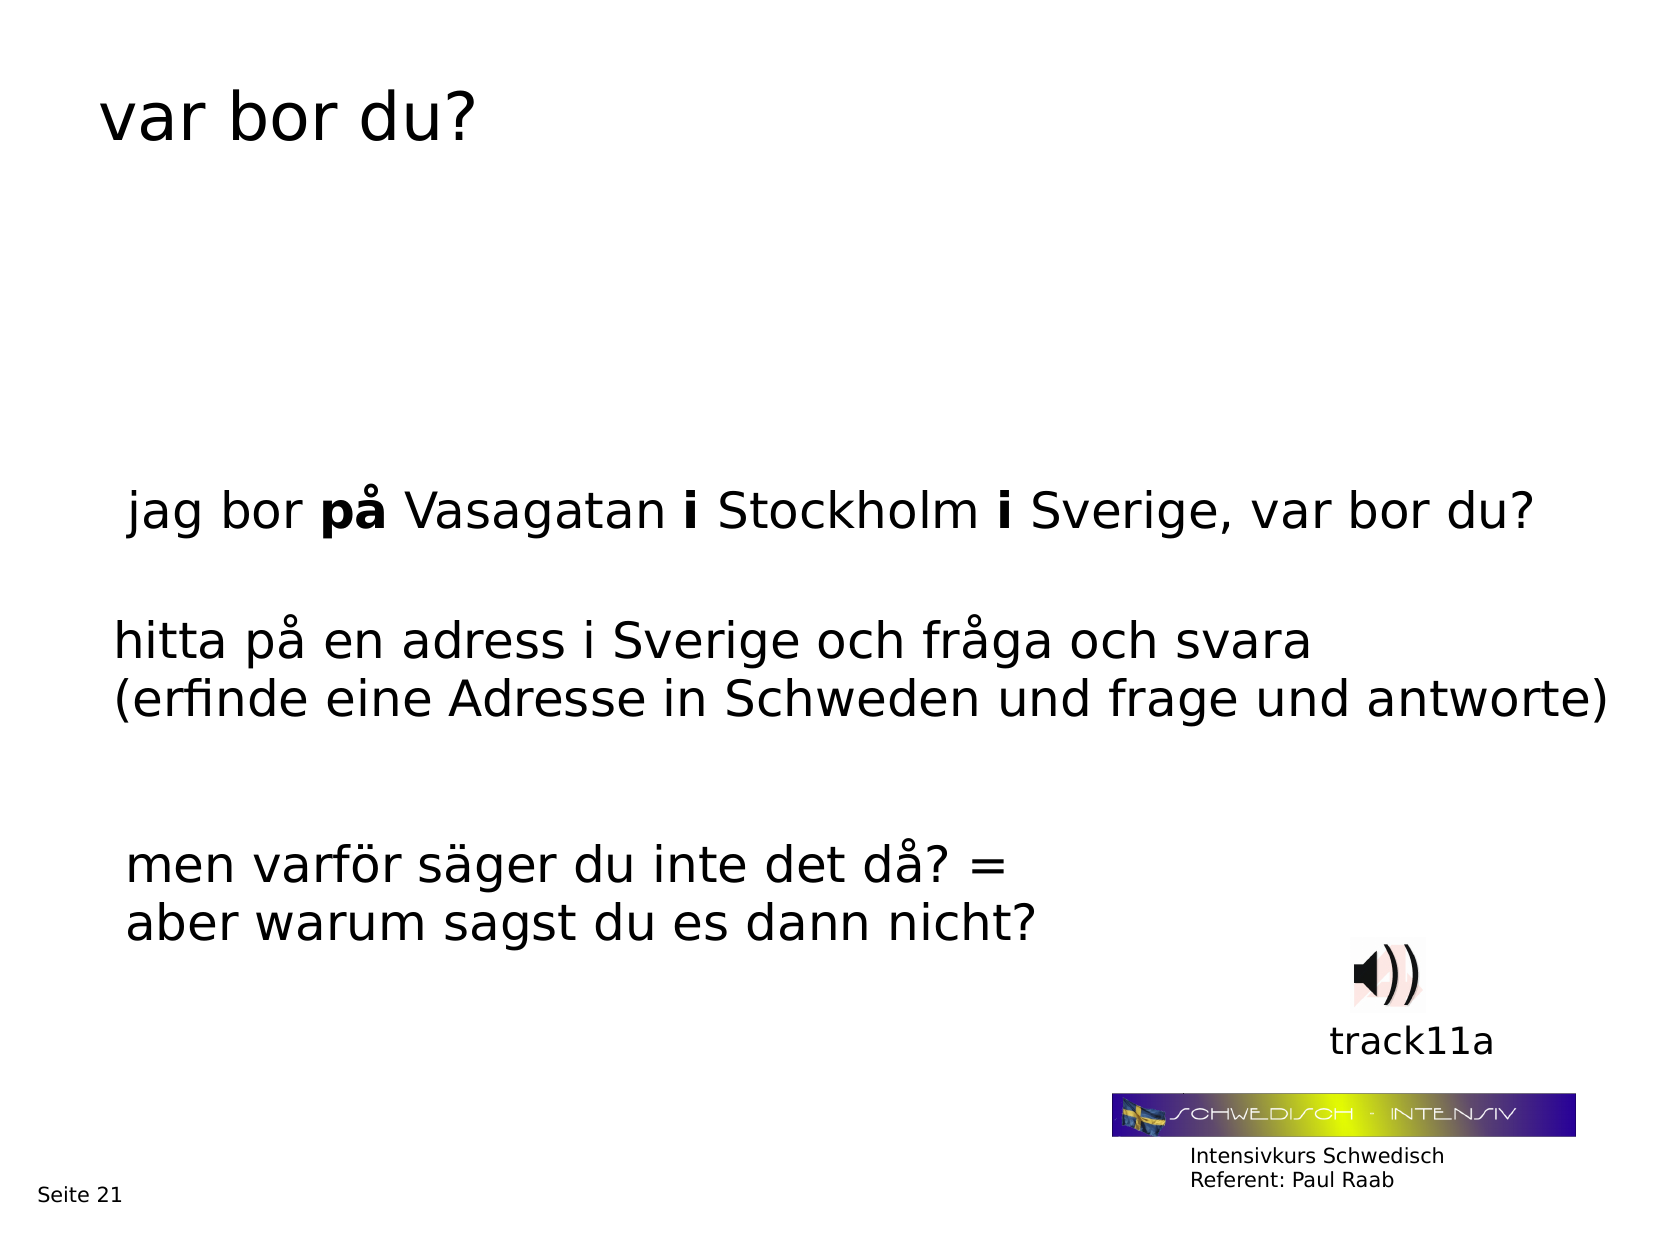

var bor du?
jag bor på Vasagatan i Stockholm i Sverige, var bor du?
hitta på en adress i Sverige och fråga och svara
(erfinde eine Adresse in Schweden und frage und antworte)
men varför säger du inte det då? =
aber warum sagst du es dann nicht?
track11a